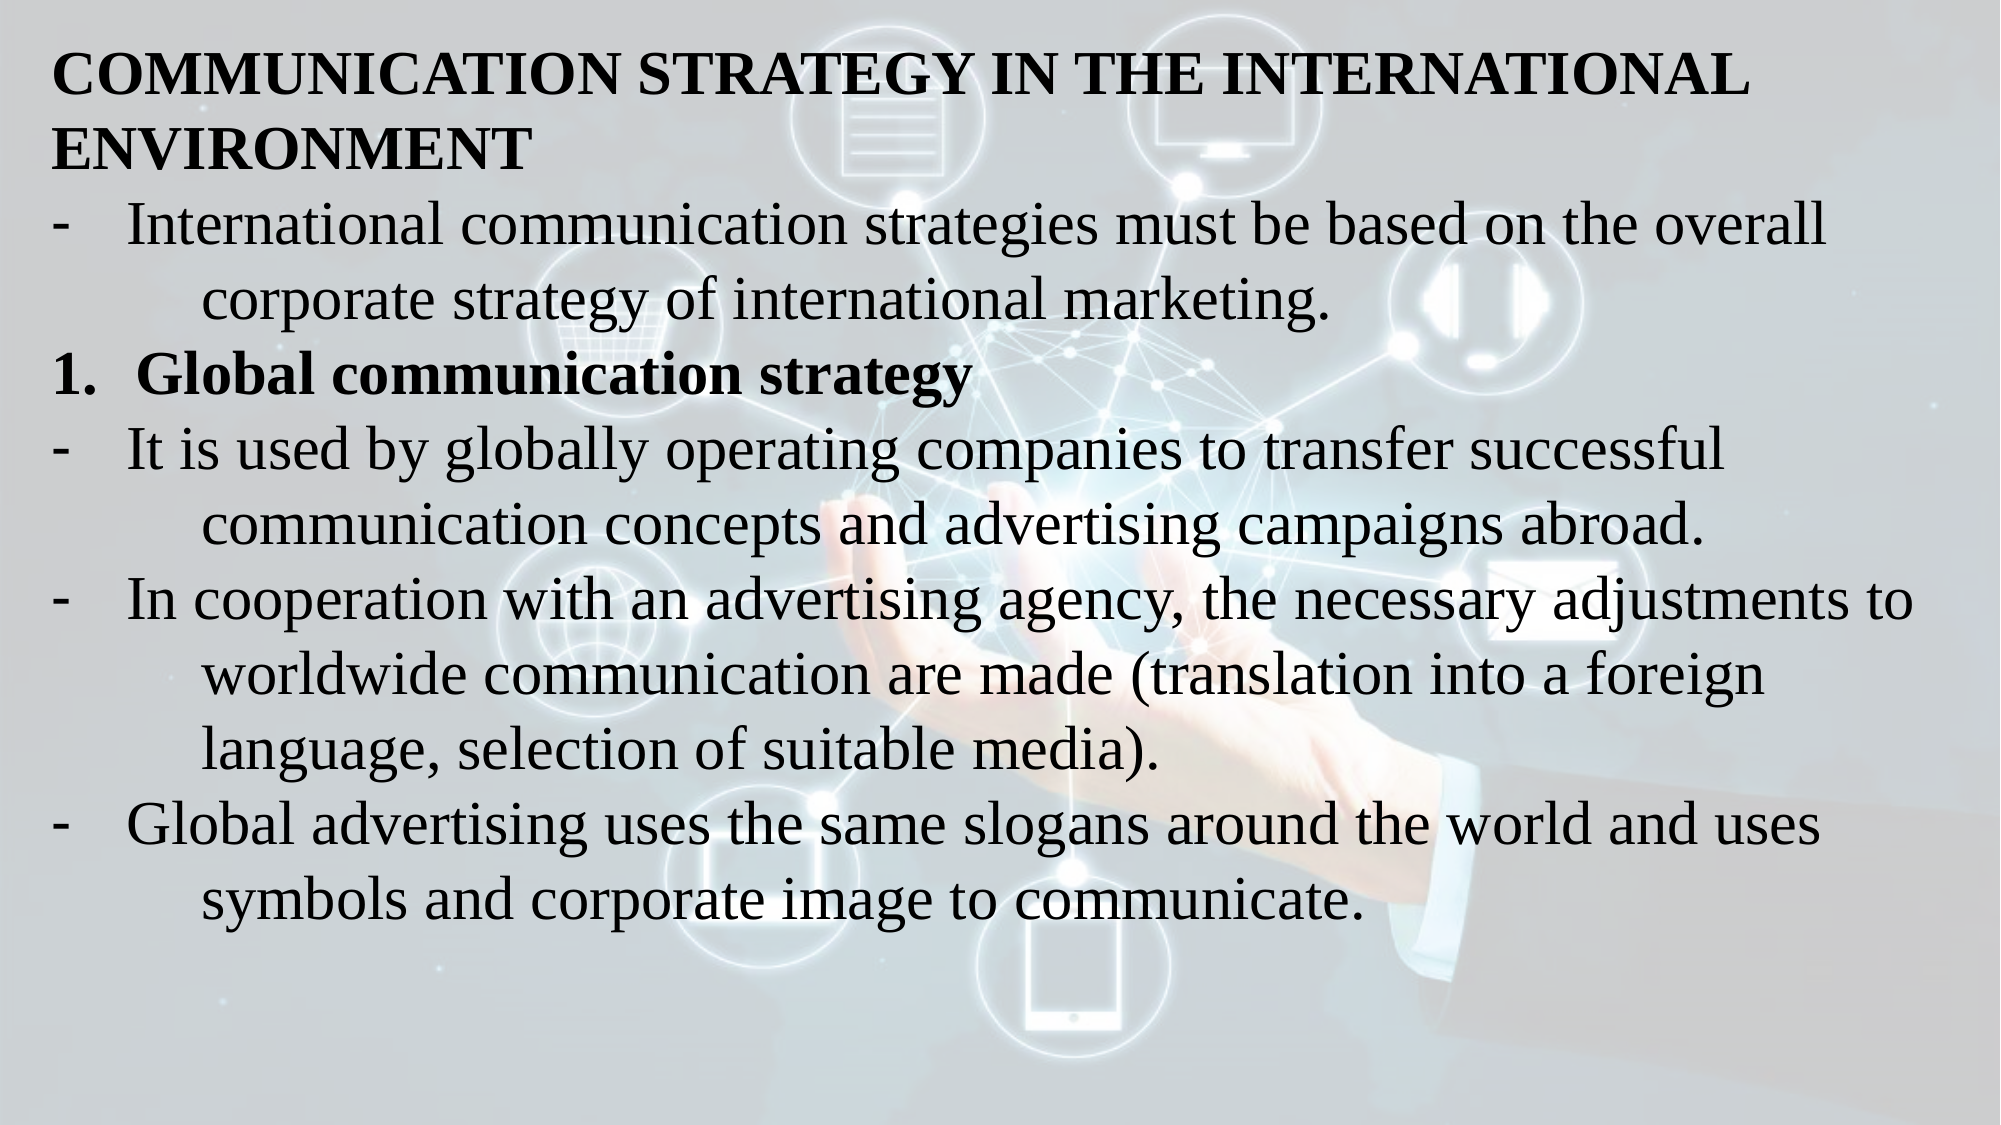

COMMUNICATION STRATEGY IN THE INTERNATIONAL ENVIRONMENT
International communication strategies must be based on the overall corporate strategy of international marketing.
Global communication strategy
It is used by globally operating companies to transfer successful communication concepts and advertising campaigns abroad.
In cooperation with an advertising agency, the necessary adjustments to worldwide communication are made (translation into a foreign language, selection of suitable media).
Global advertising uses the same slogans around the world and uses symbols and corporate image to communicate.